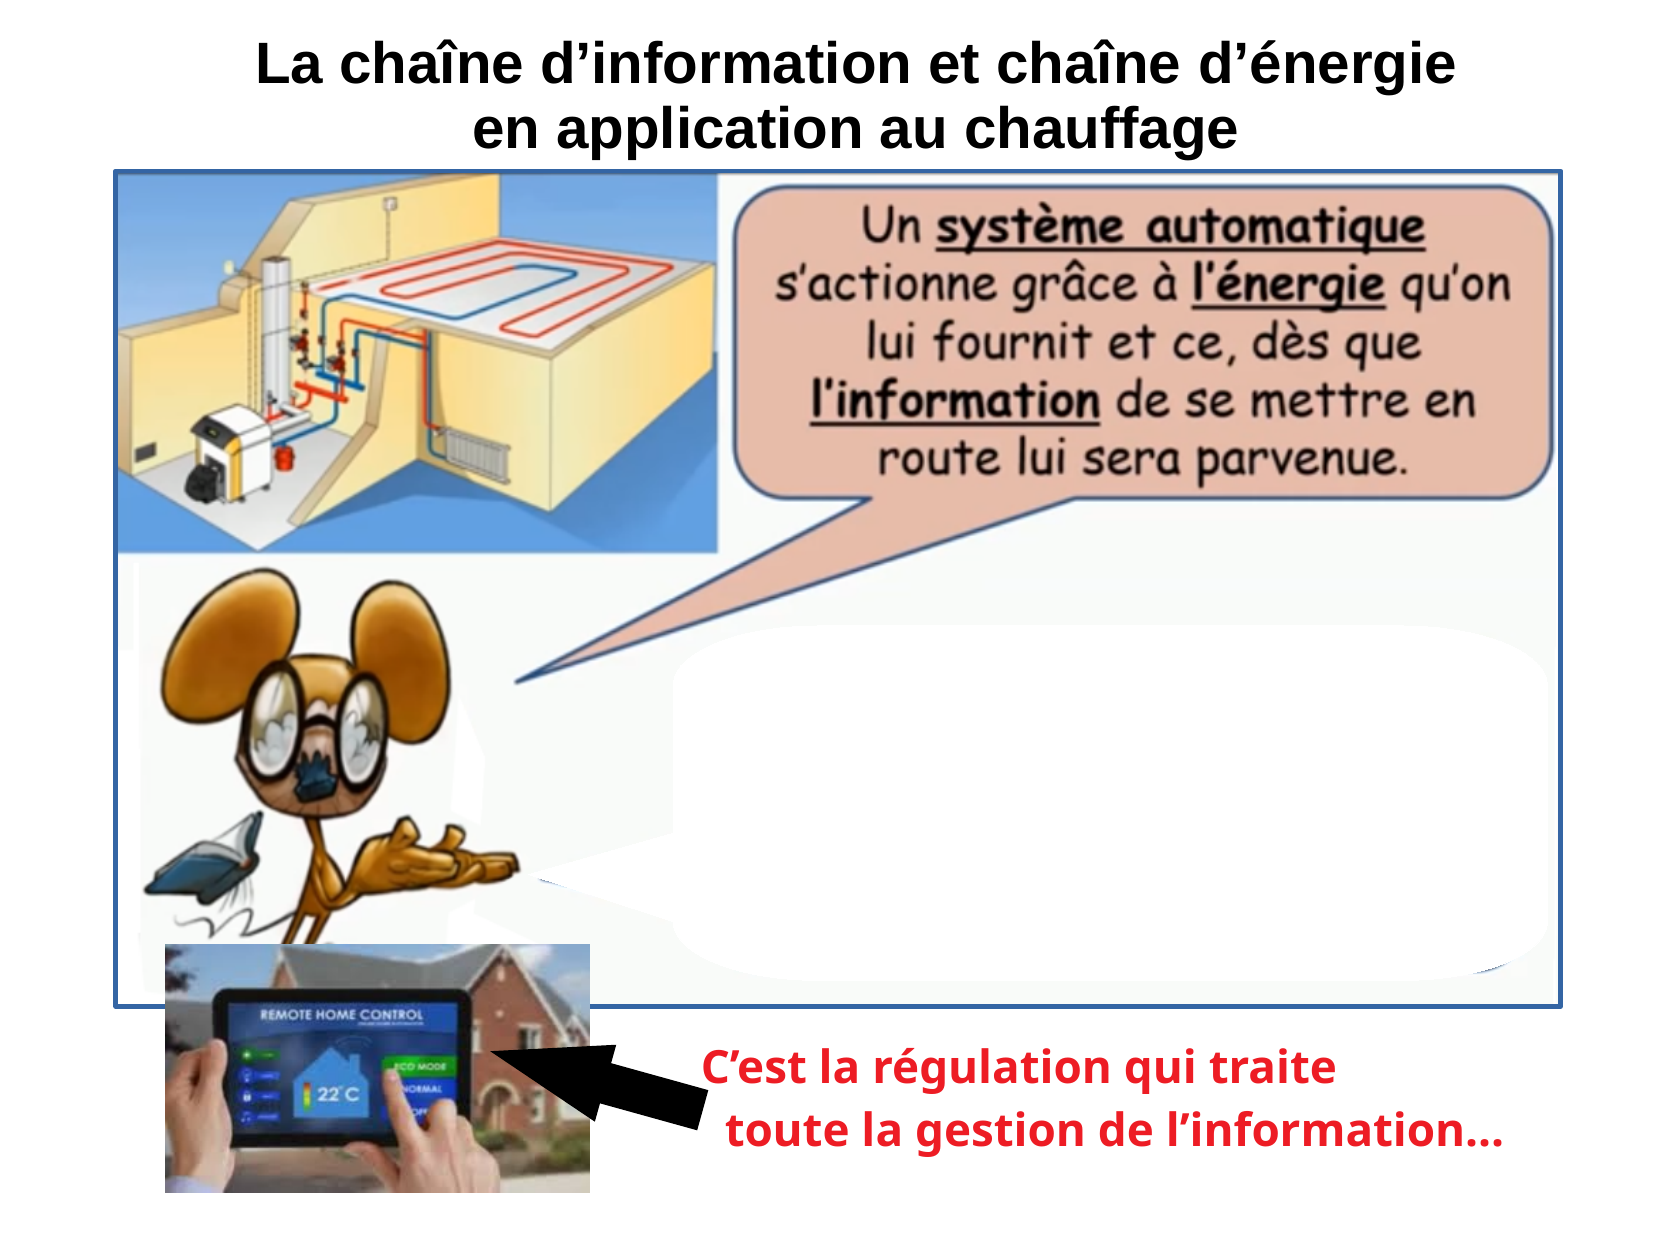

La chaîne d’information et chaîne d’énergie
en application au chauffage
 C’est la régulation qui traite
 toute la gestion de l’information...